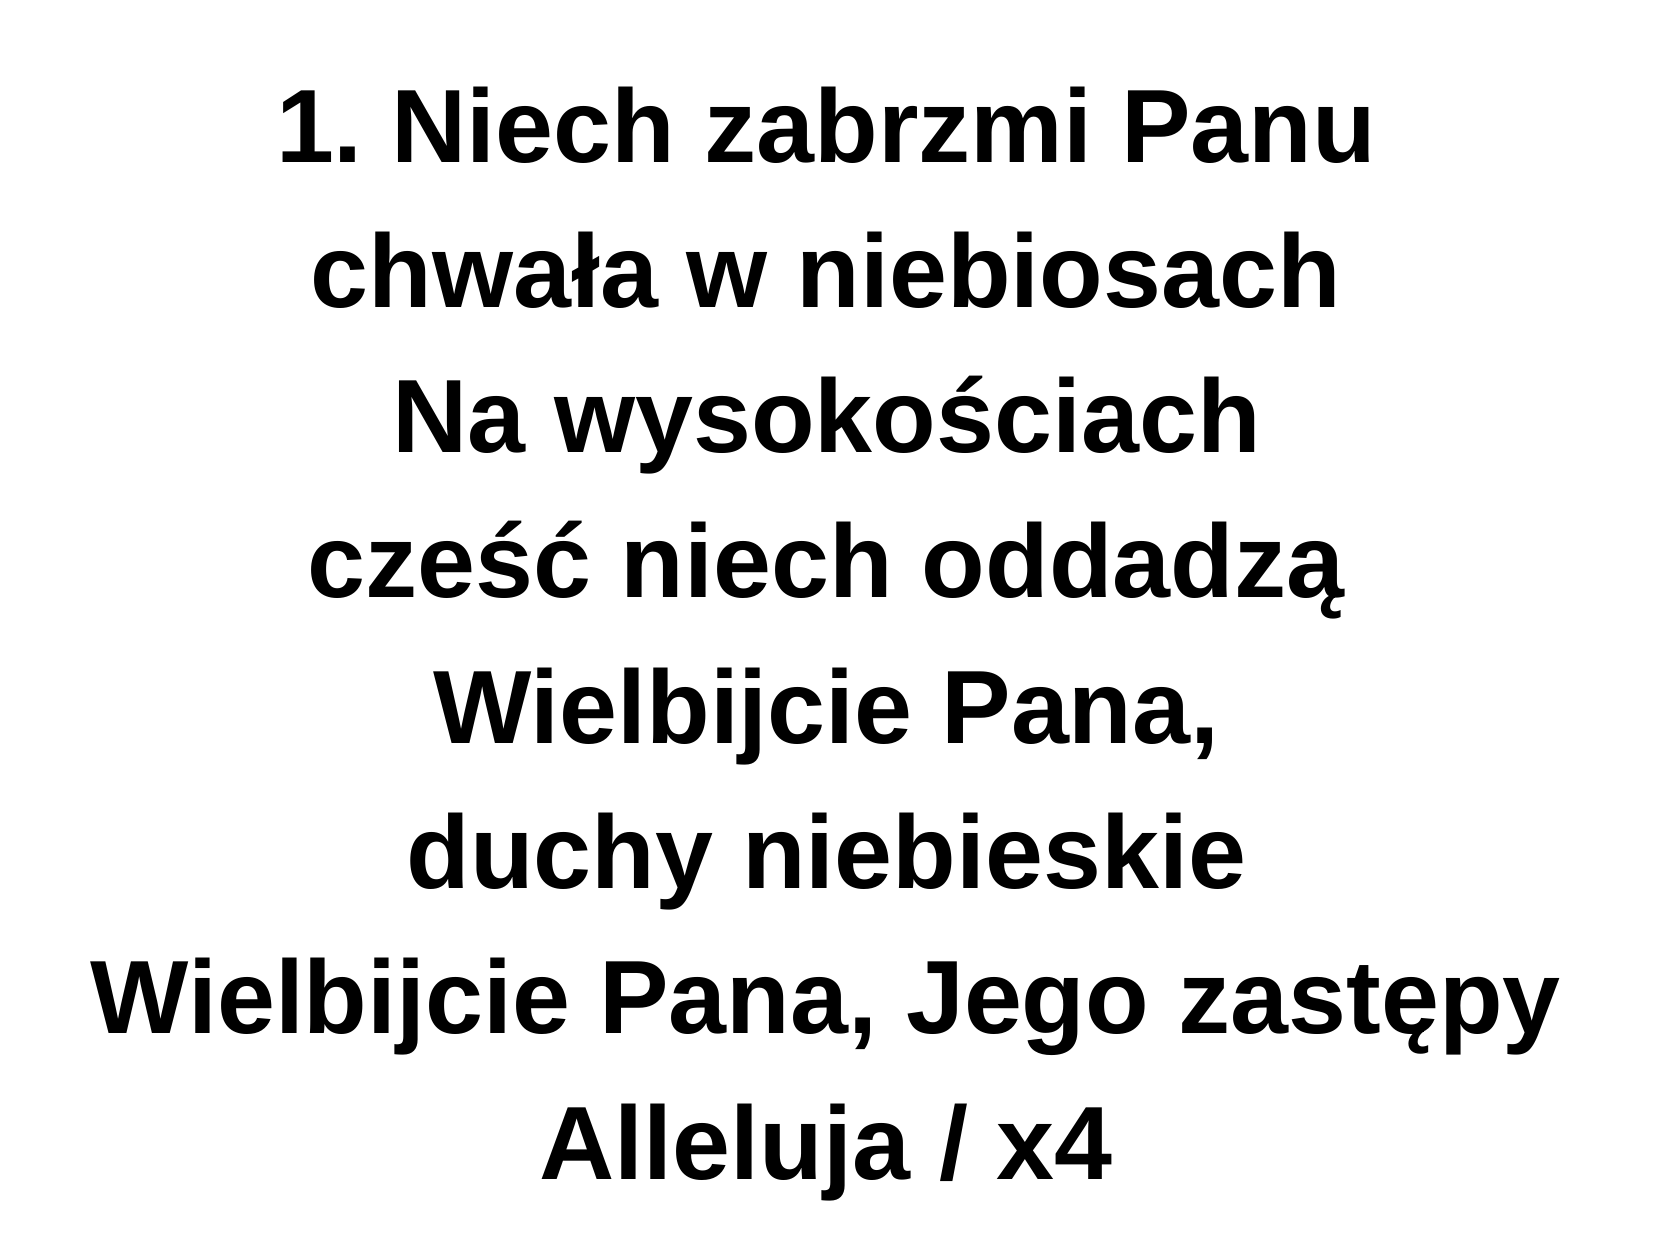

# 1. Niech zabrzmi Panu
chwała w niebiosach
Na wysokościach
cześć niech oddadzą
Wielbijcie Pana,
duchy niebieskie
Wielbijcie Pana, Jego zastępy
Alleluja / x4